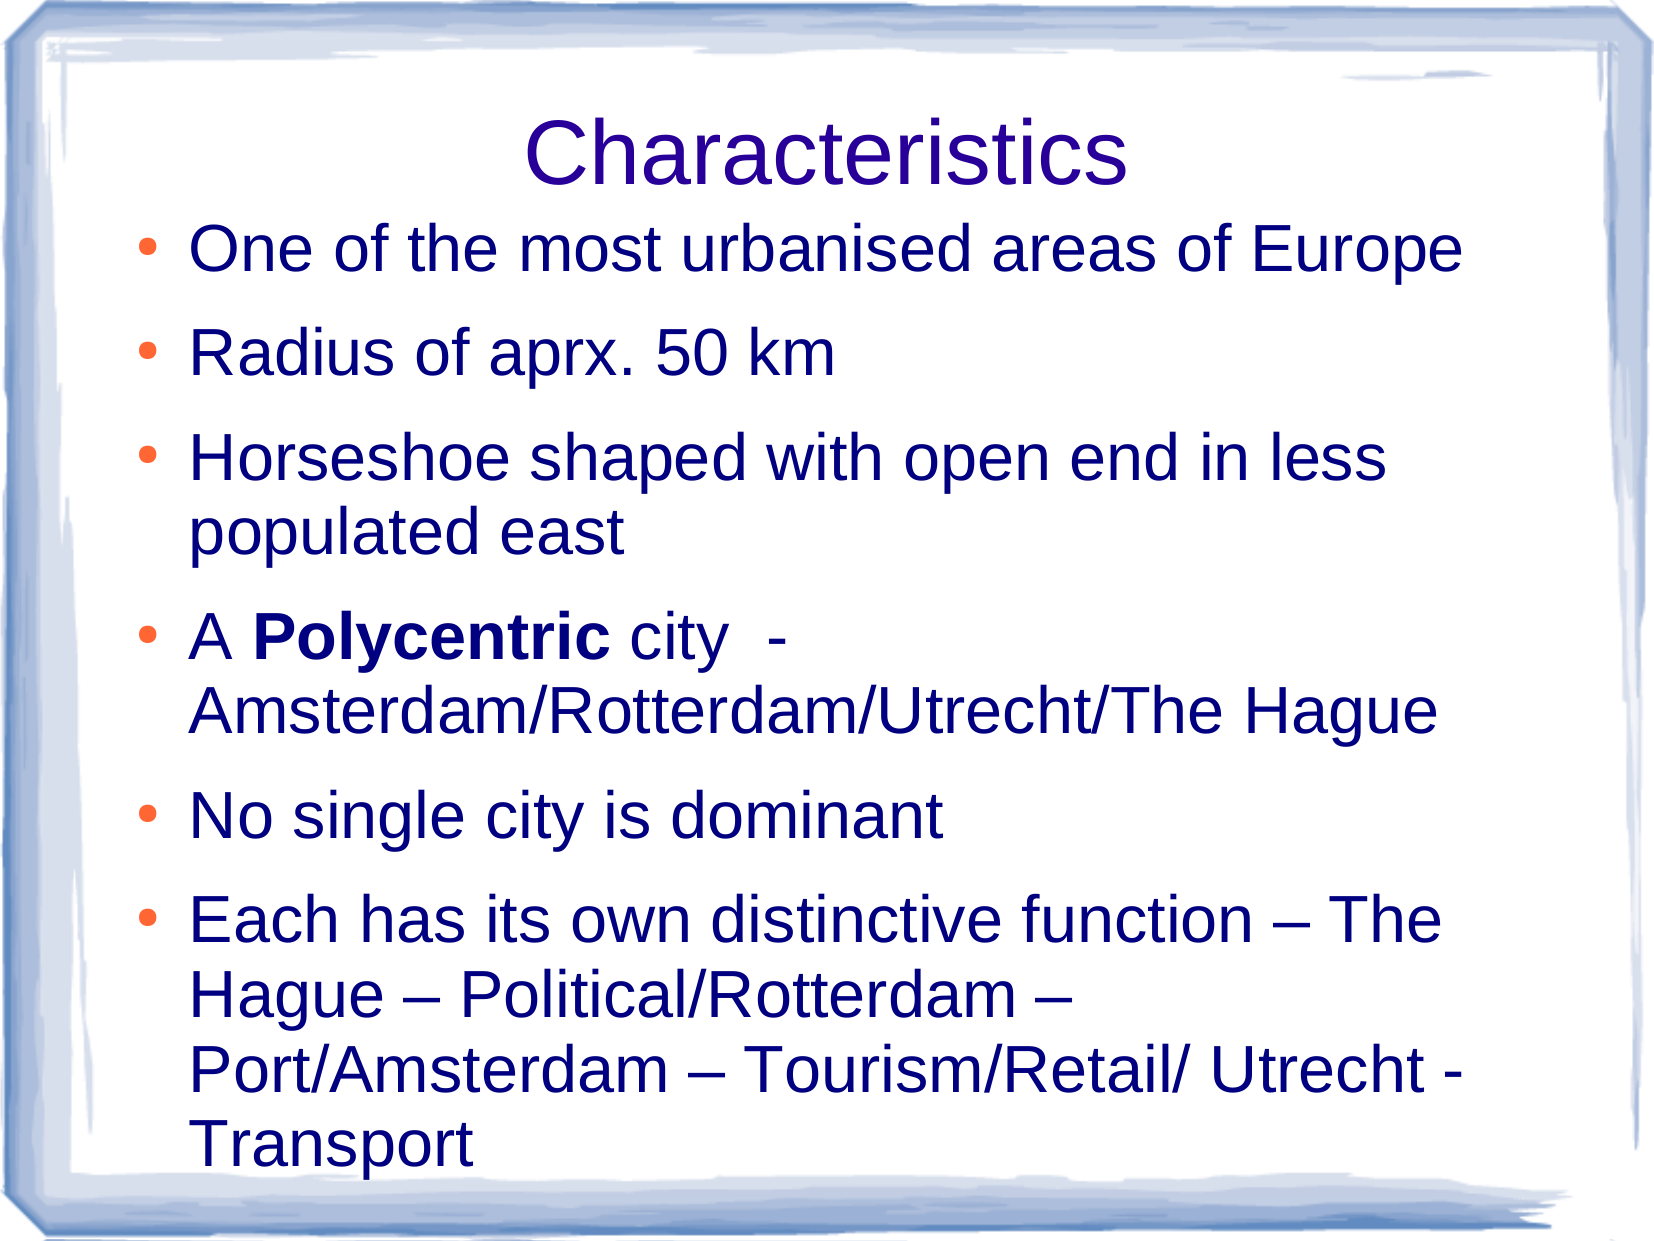

# Characteristics
One of the most urbanised areas of Europe
Radius of aprx. 50 km
Horseshoe shaped with open end in less populated east
A Polycentric city - Amsterdam/Rotterdam/Utrecht/The Hague
No single city is dominant
Each has its own distinctive function – The Hague – Political/Rotterdam – Port/Amsterdam – Tourism/Retail/ Utrecht - Transport